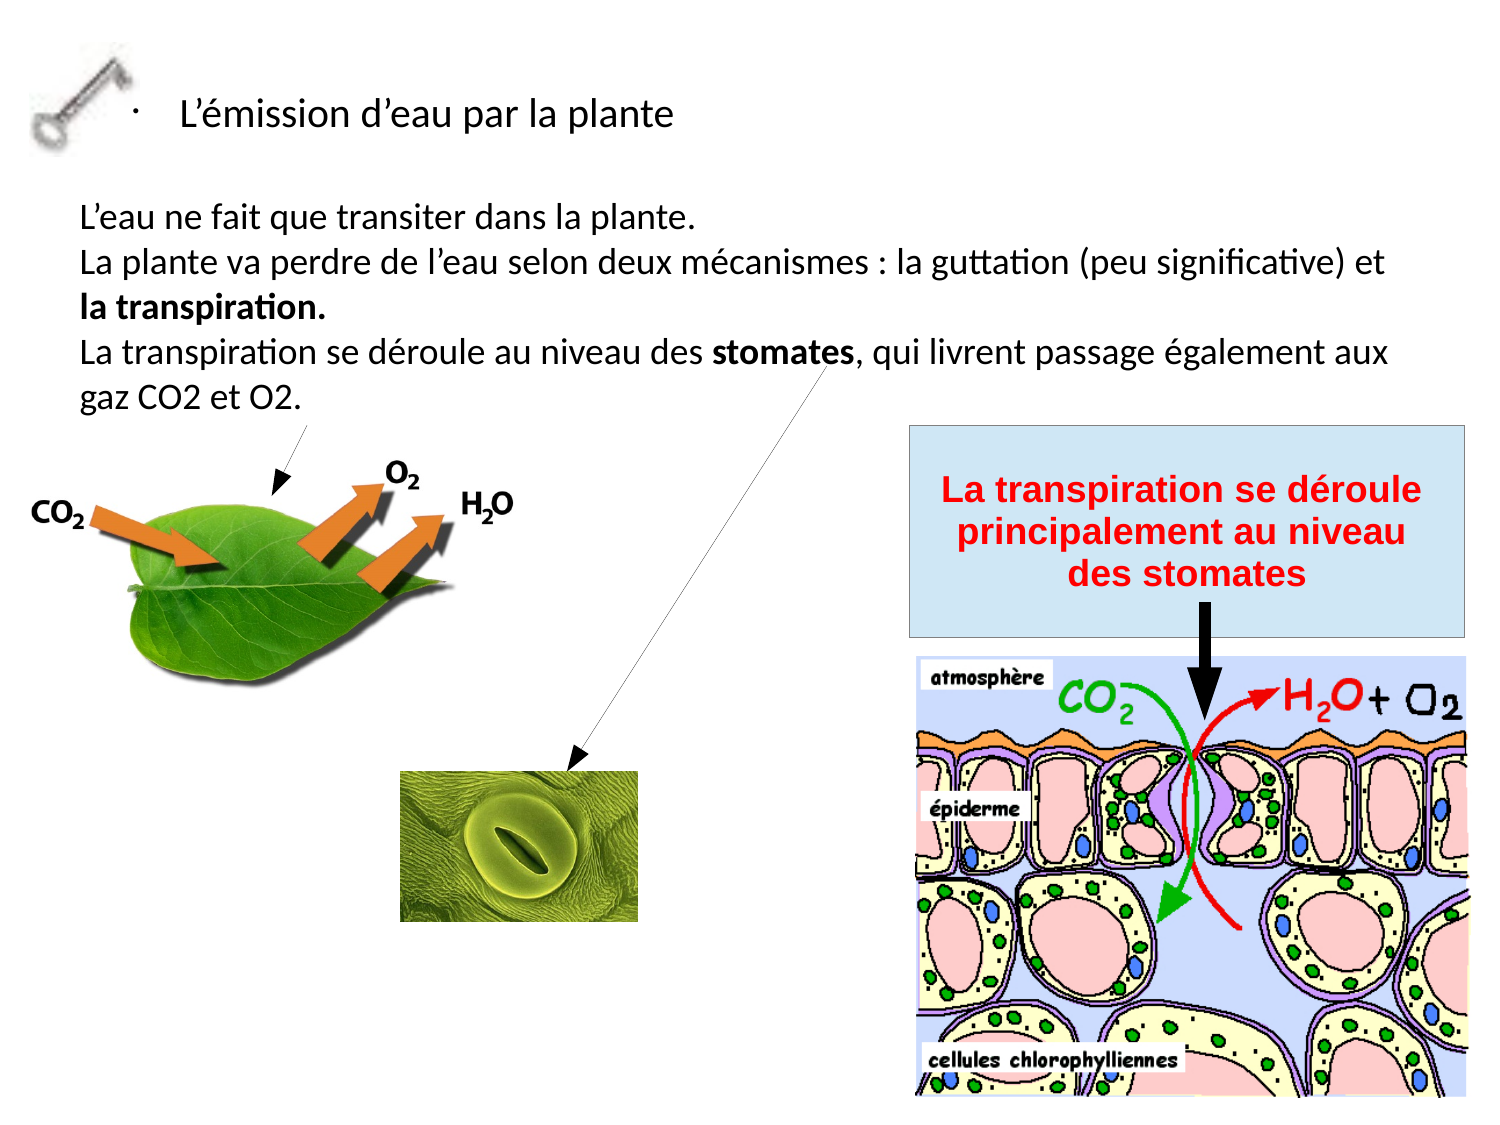

L’émission d’eau par la plante
L’eau ne fait que transiter dans la plante.
La plante va perdre de l’eau selon deux mécanismes : la guttation (peu significative) et la transpiration.
La transpiration se déroule au niveau des stomates, qui livrent passage également aux gaz CO2 et O2.
La transpiration se déroule
principalement au niveau
des stomates